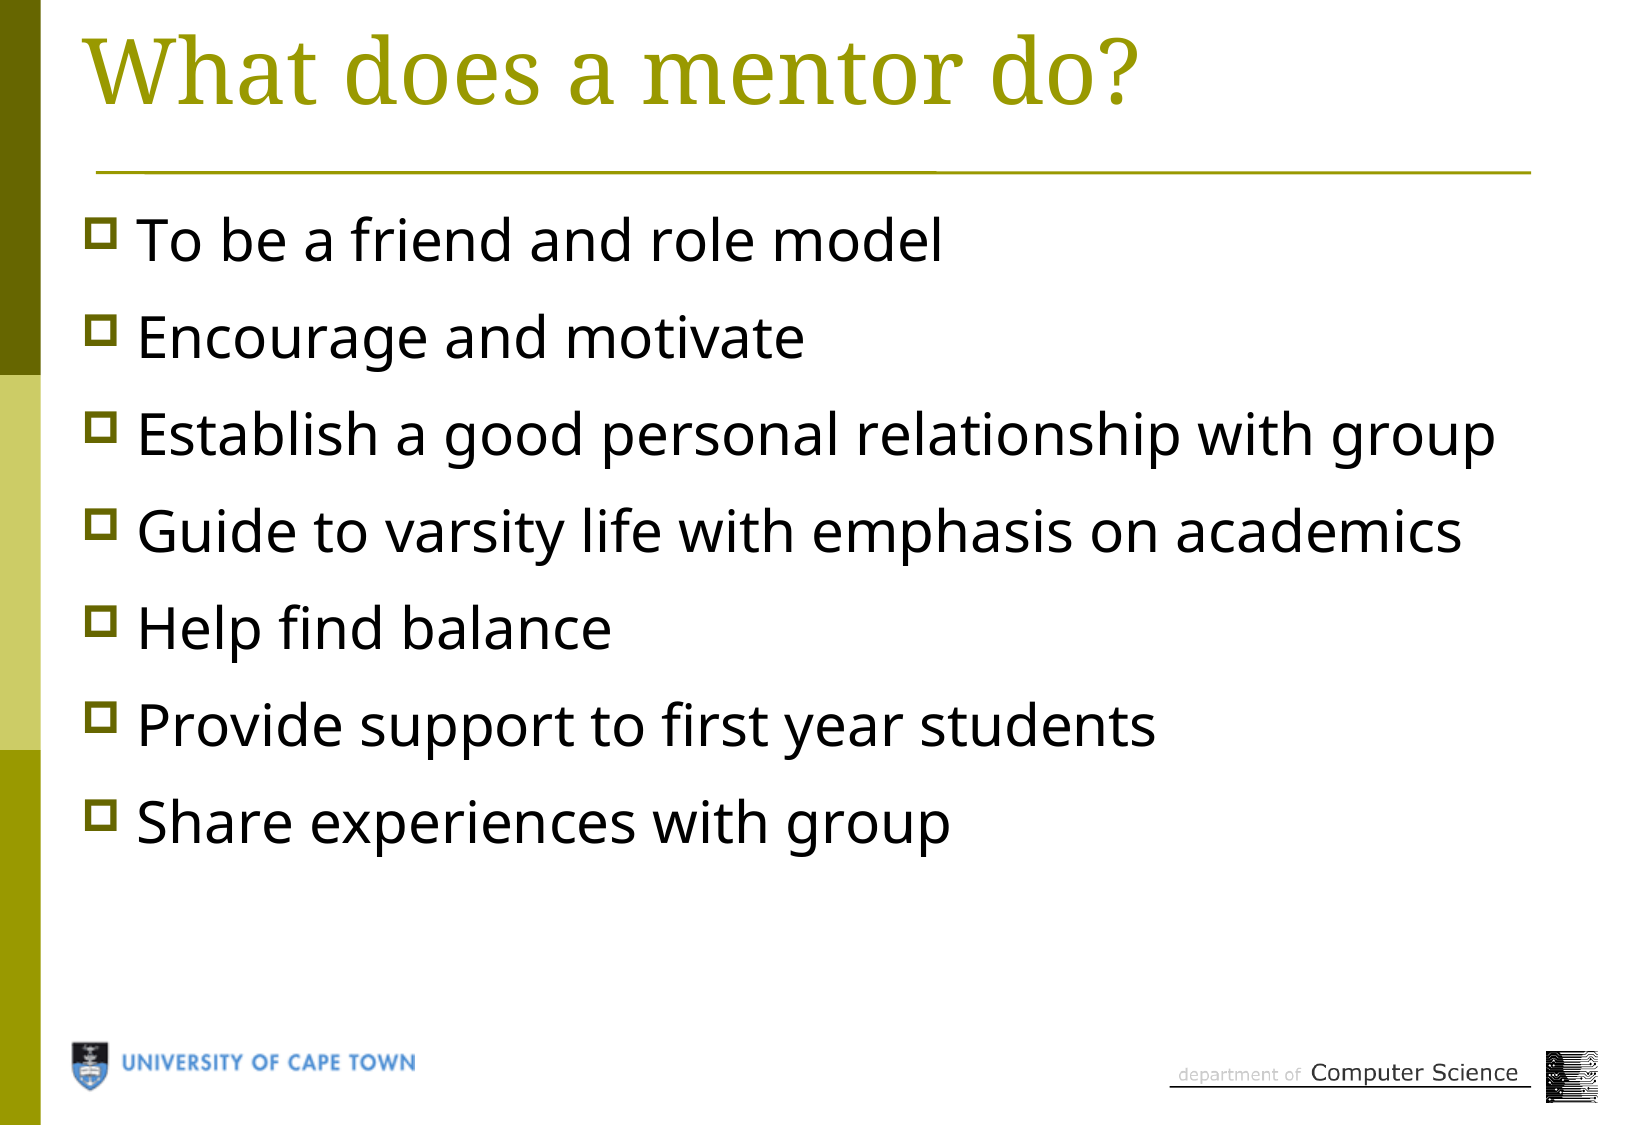

# What does a mentor do?
To be a friend and role model
Encourage and motivate
Establish a good personal relationship with group
Guide to varsity life with emphasis on academics
Help find balance
Provide support to first year students
Share experiences with group